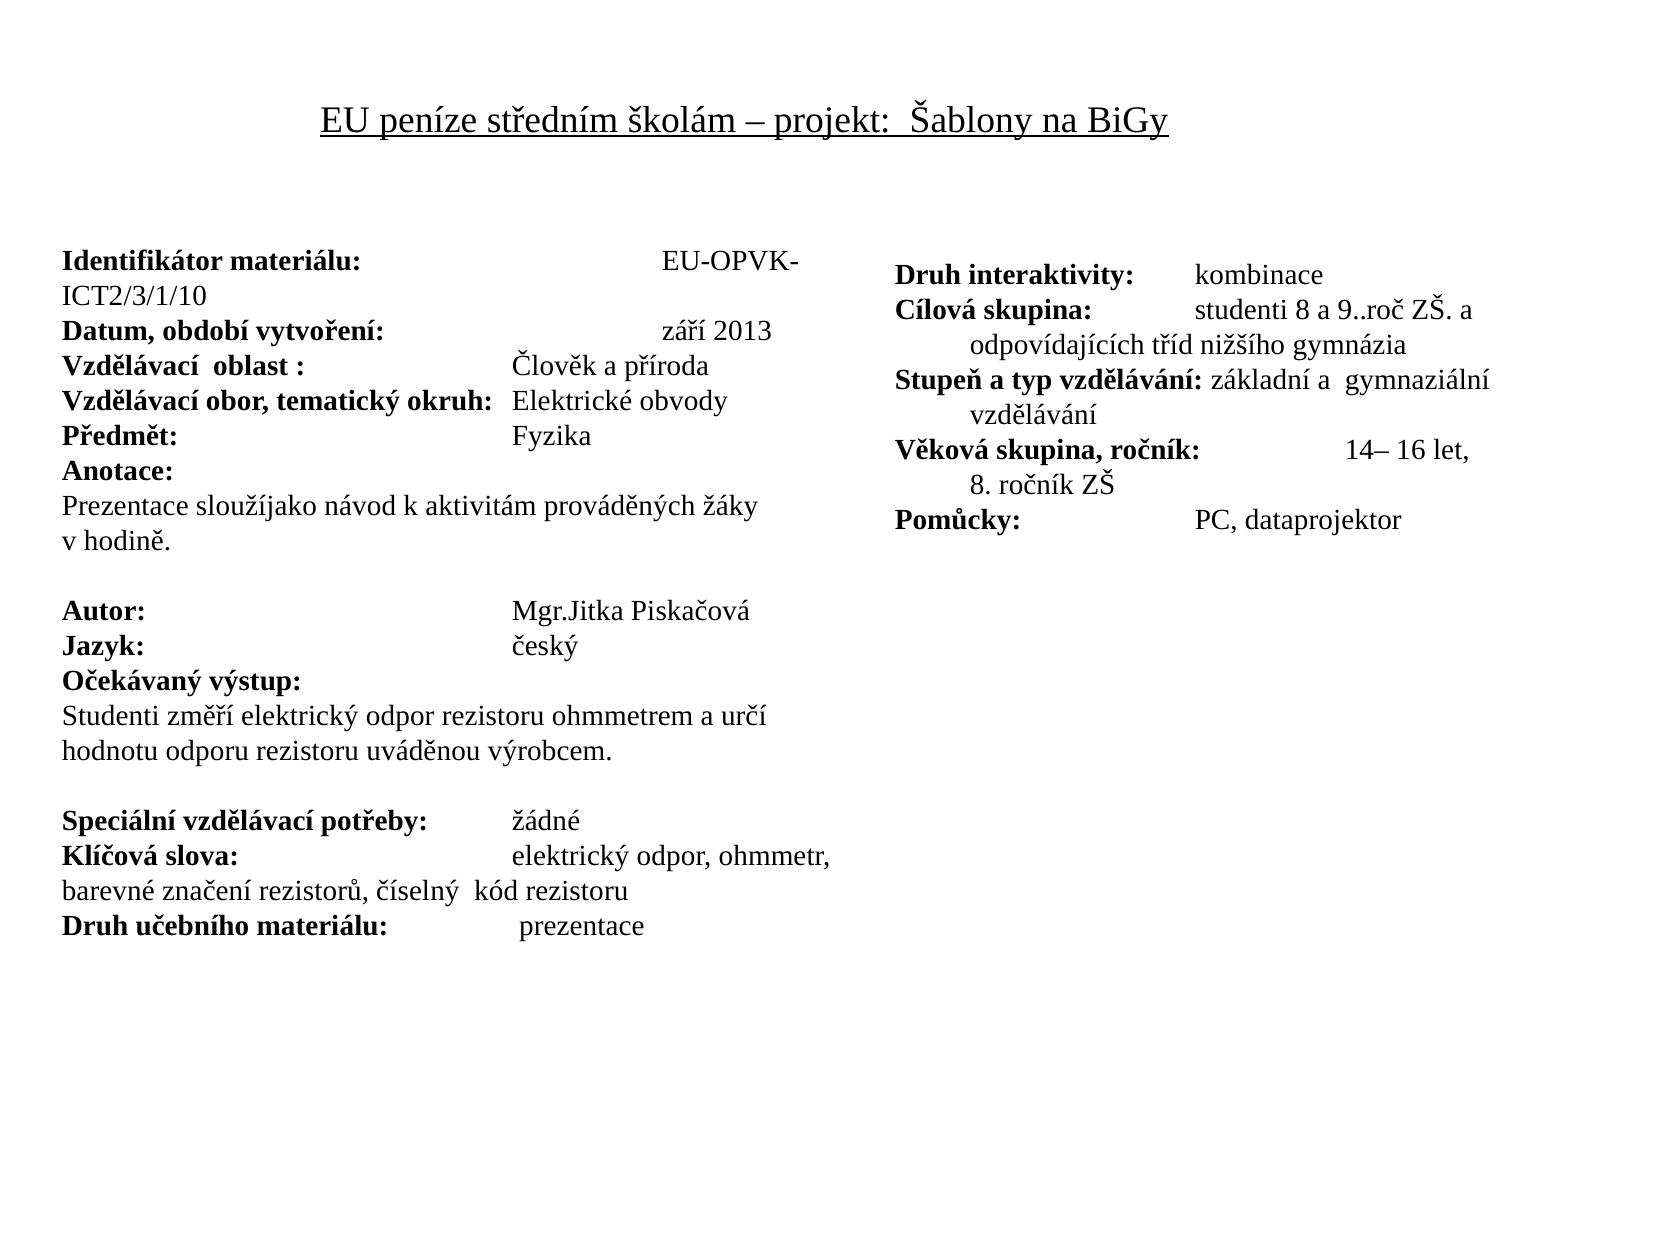

EU peníze středním školám – projekt: Šablony na BiGy
Identifikátor materiálu:		EU-OPVK-ICT2/3/1/10
Datum, období vytvoření:		září 2013
Vzdělávací oblast : 		Člověk a příroda
Vzdělávací obor, tematický okruh:	Elektrické obvody
Předmět:			Fyzika
Anotace:
Prezentace sloužíjako návod k aktivitám prováděných žáky v hodině.
Autor: 			Mgr.Jitka Piskačová
Jazyk: 			český
Očekávaný výstup:
Studenti změří elektrický odpor rezistoru ohmmetrem a určí hodnotu odporu rezistoru uváděnou výrobcem.
Speciální vzdělávací potřeby: 	žádné
Klíčová slova: 	 	elektrický odpor, ohmmetr, barevné značení rezistorů, číselný kód rezistoru
Druh učebního materiálu:	 prezentace
Druh interaktivity:	kombinace
Cílová skupina: 	studenti 8 a 9..roč ZŠ. a odpovídajících tříd nižšího gymnázia
Stupeň a typ vzdělávání: základní a 	gymnaziální vzdělávání
Věková skupina, ročník:	14– 16 let, 8. ročník ZŠ
Pomůcky:		PC, dataprojektor